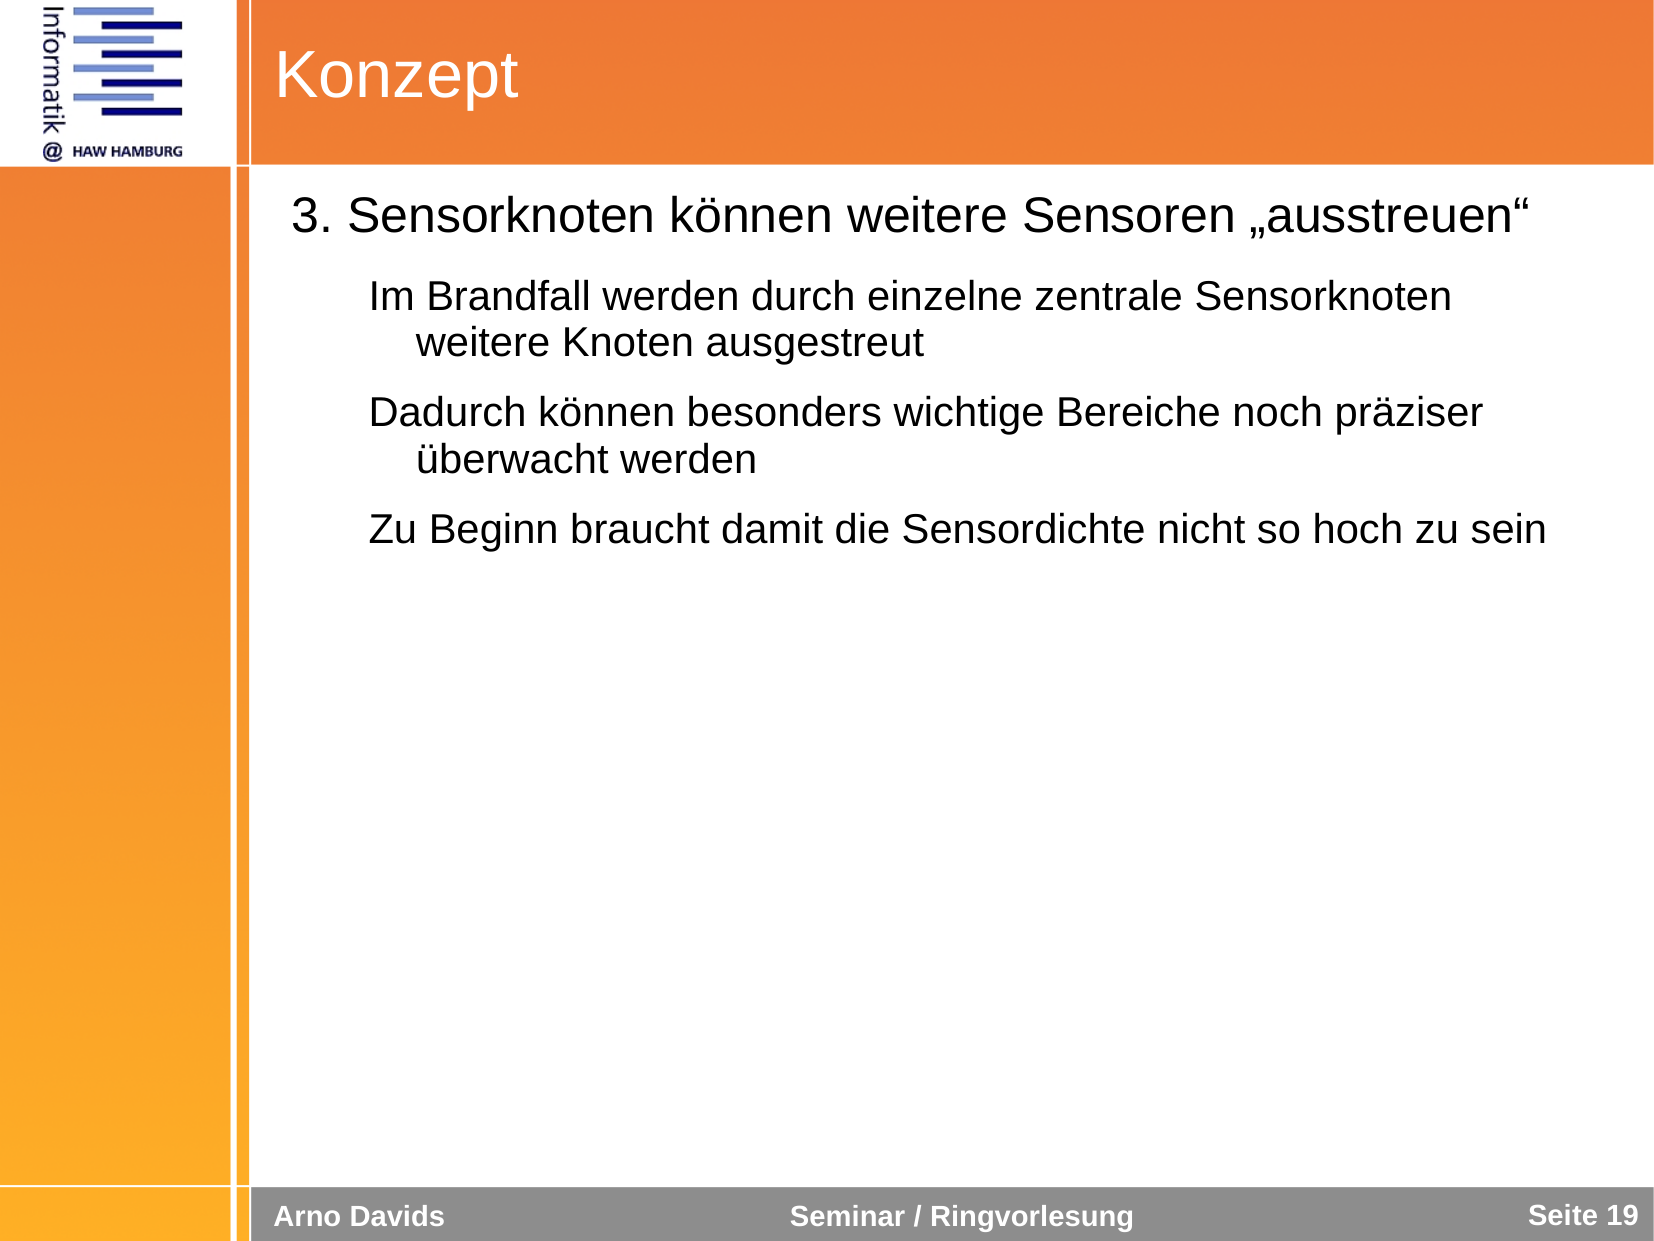

# Konzept
3. Sensorknoten können weitere Sensoren „ausstreuen“
Im Brandfall werden durch einzelne zentrale Sensorknoten weitere Knoten ausgestreut
Dadurch können besonders wichtige Bereiche noch präziser überwacht werden
Zu Beginn braucht damit die Sensordichte nicht so hoch zu sein